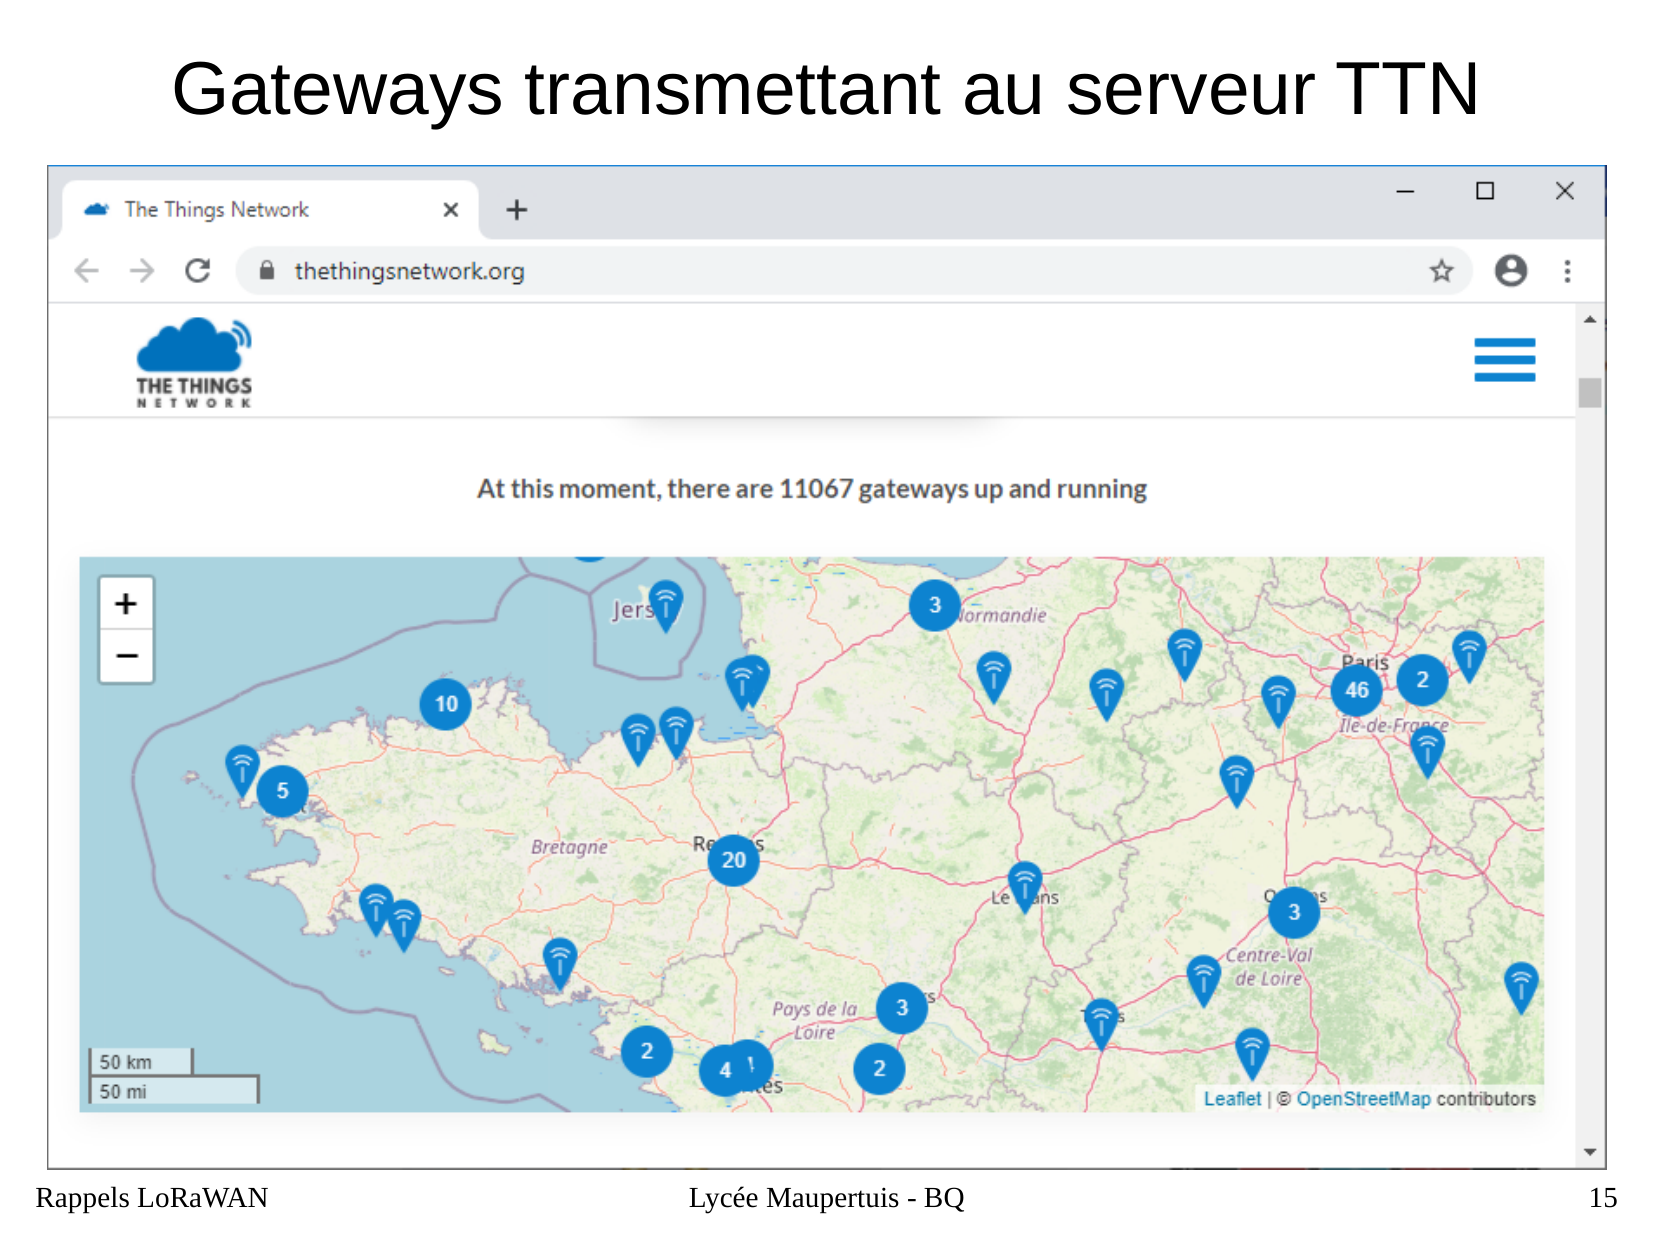

# Gateways transmettant au serveur TTN
Rappels LoRaWAN
Lycée Maupertuis - BQ
15